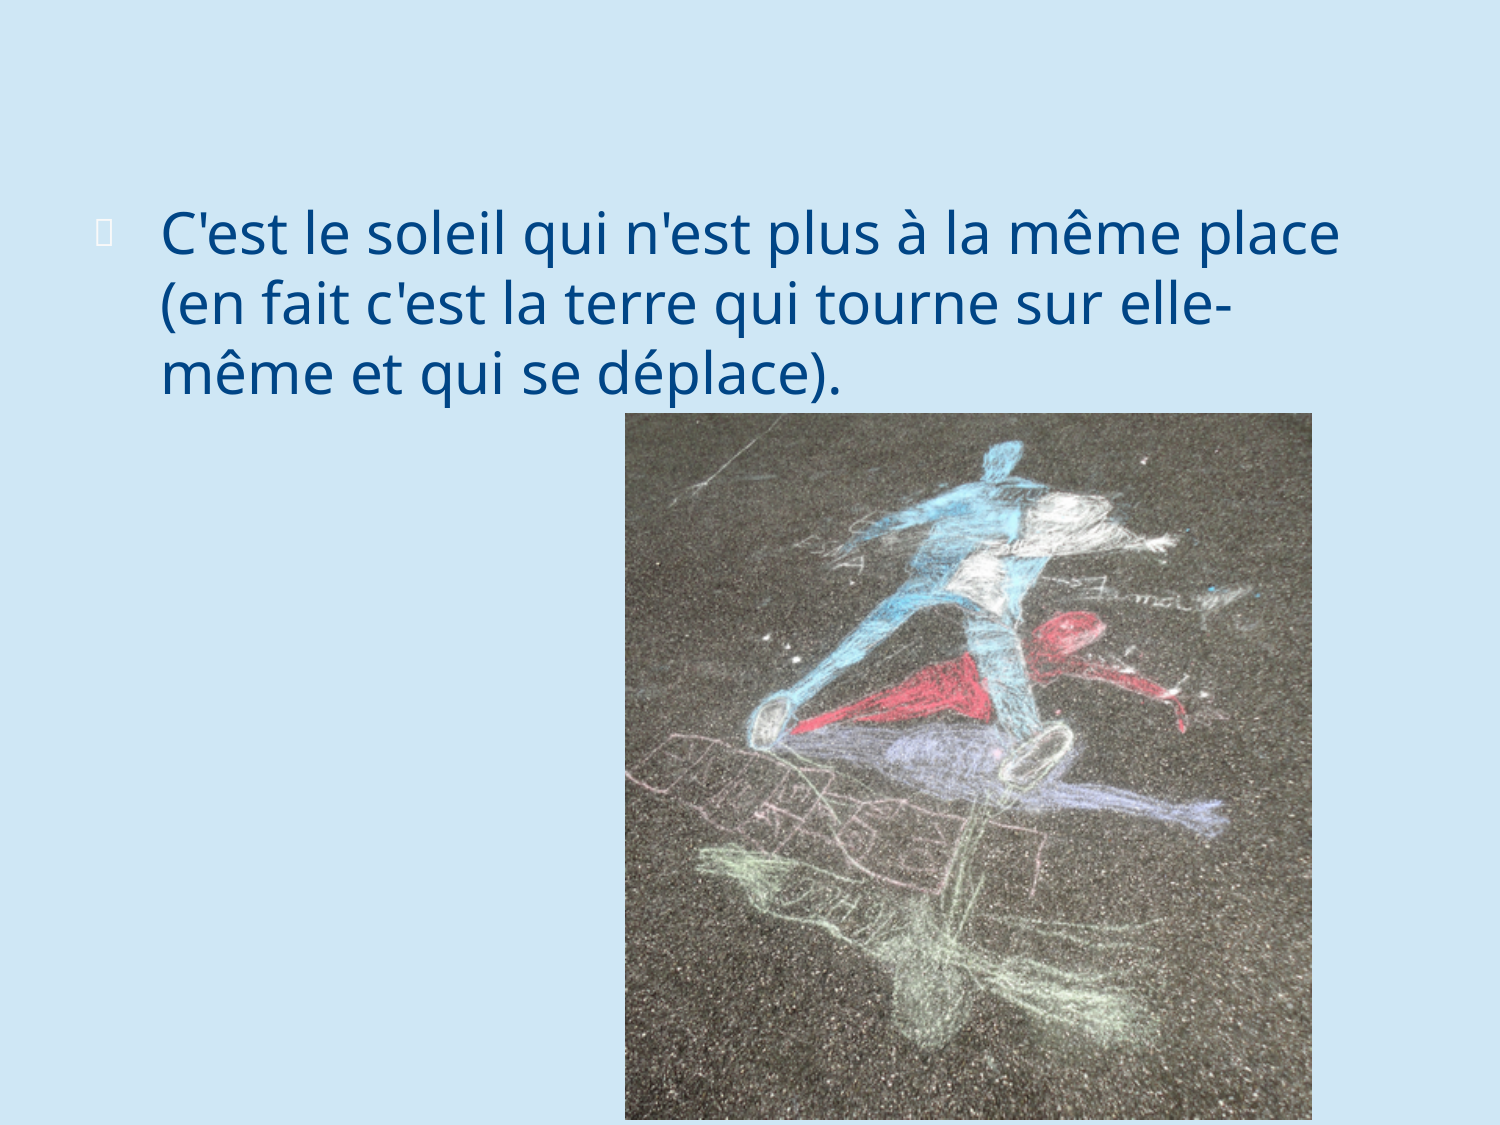

#
C'est le soleil qui n'est plus à la même place (en fait c'est la terre qui tourne sur elle-même et qui se déplace).